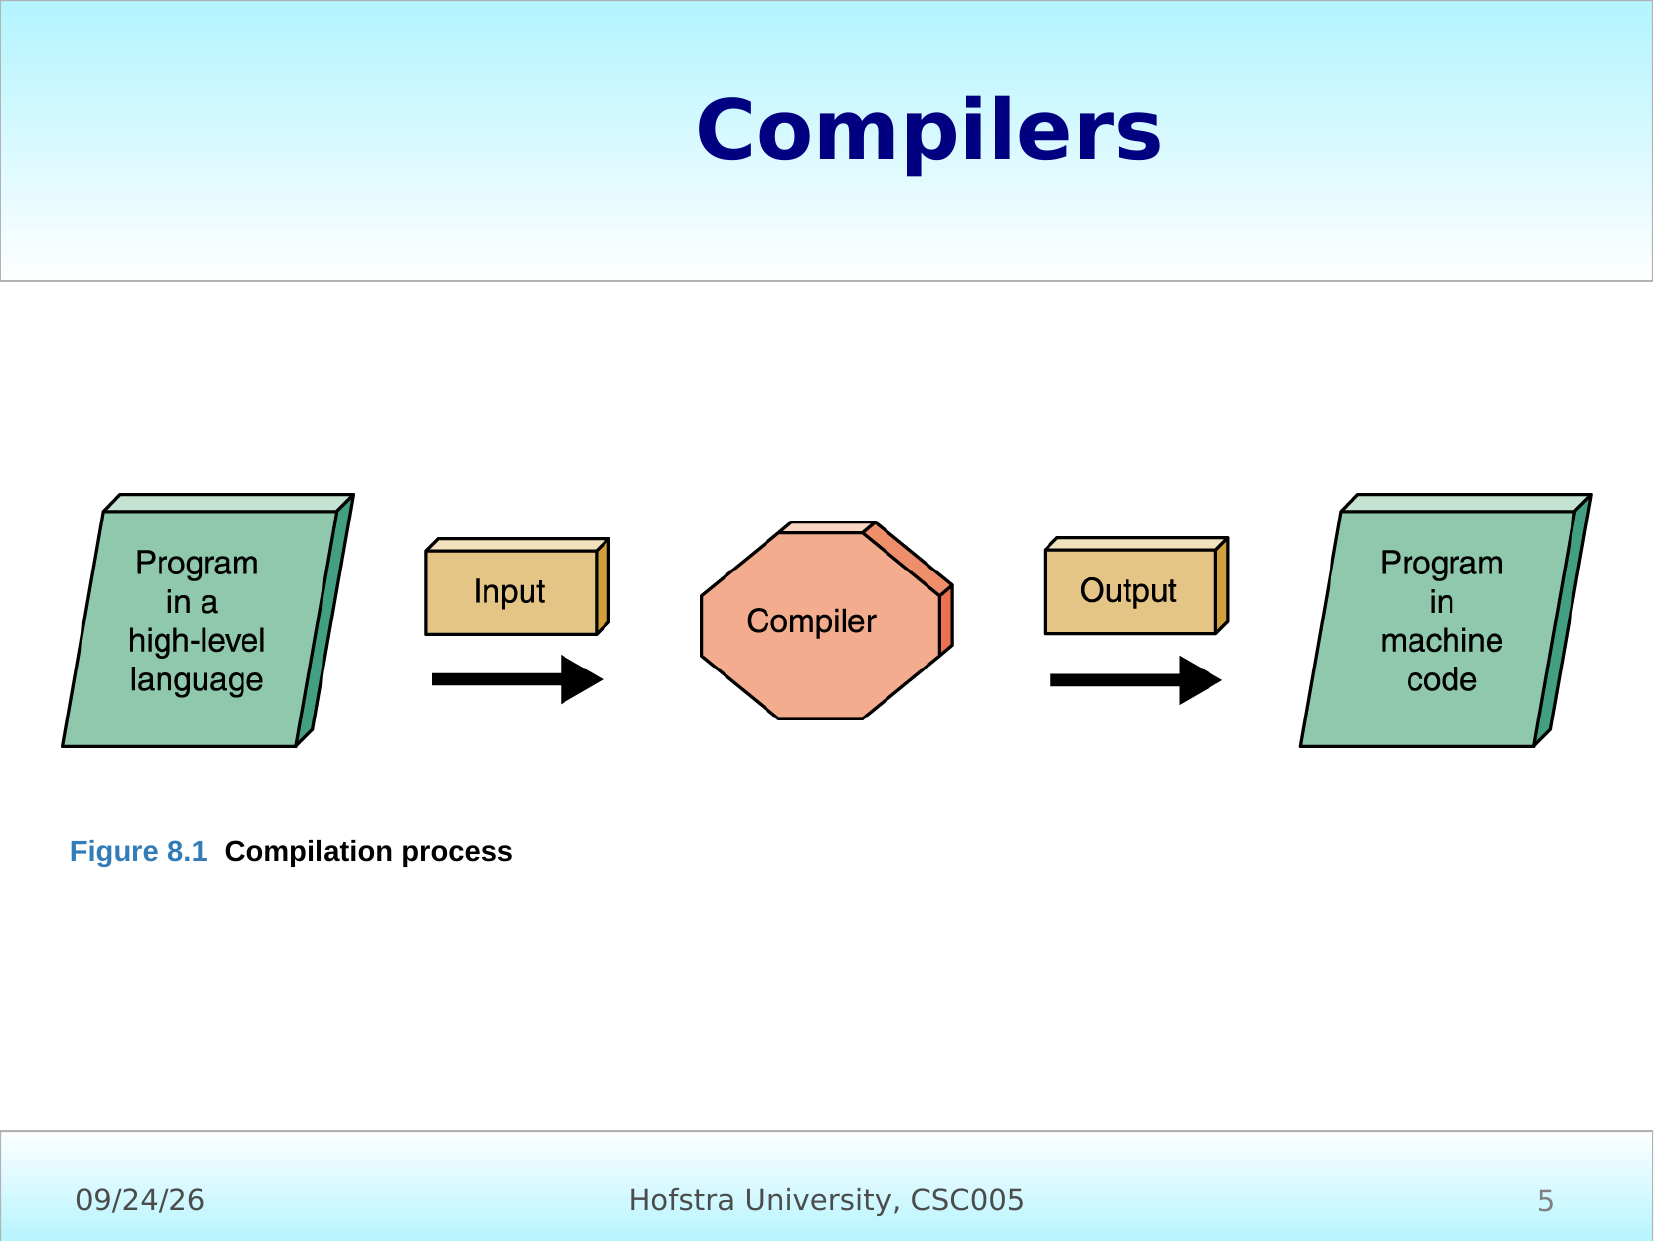

# Compilers
Figure 8.1 Compilation process
5
Hofstra University, CSC005